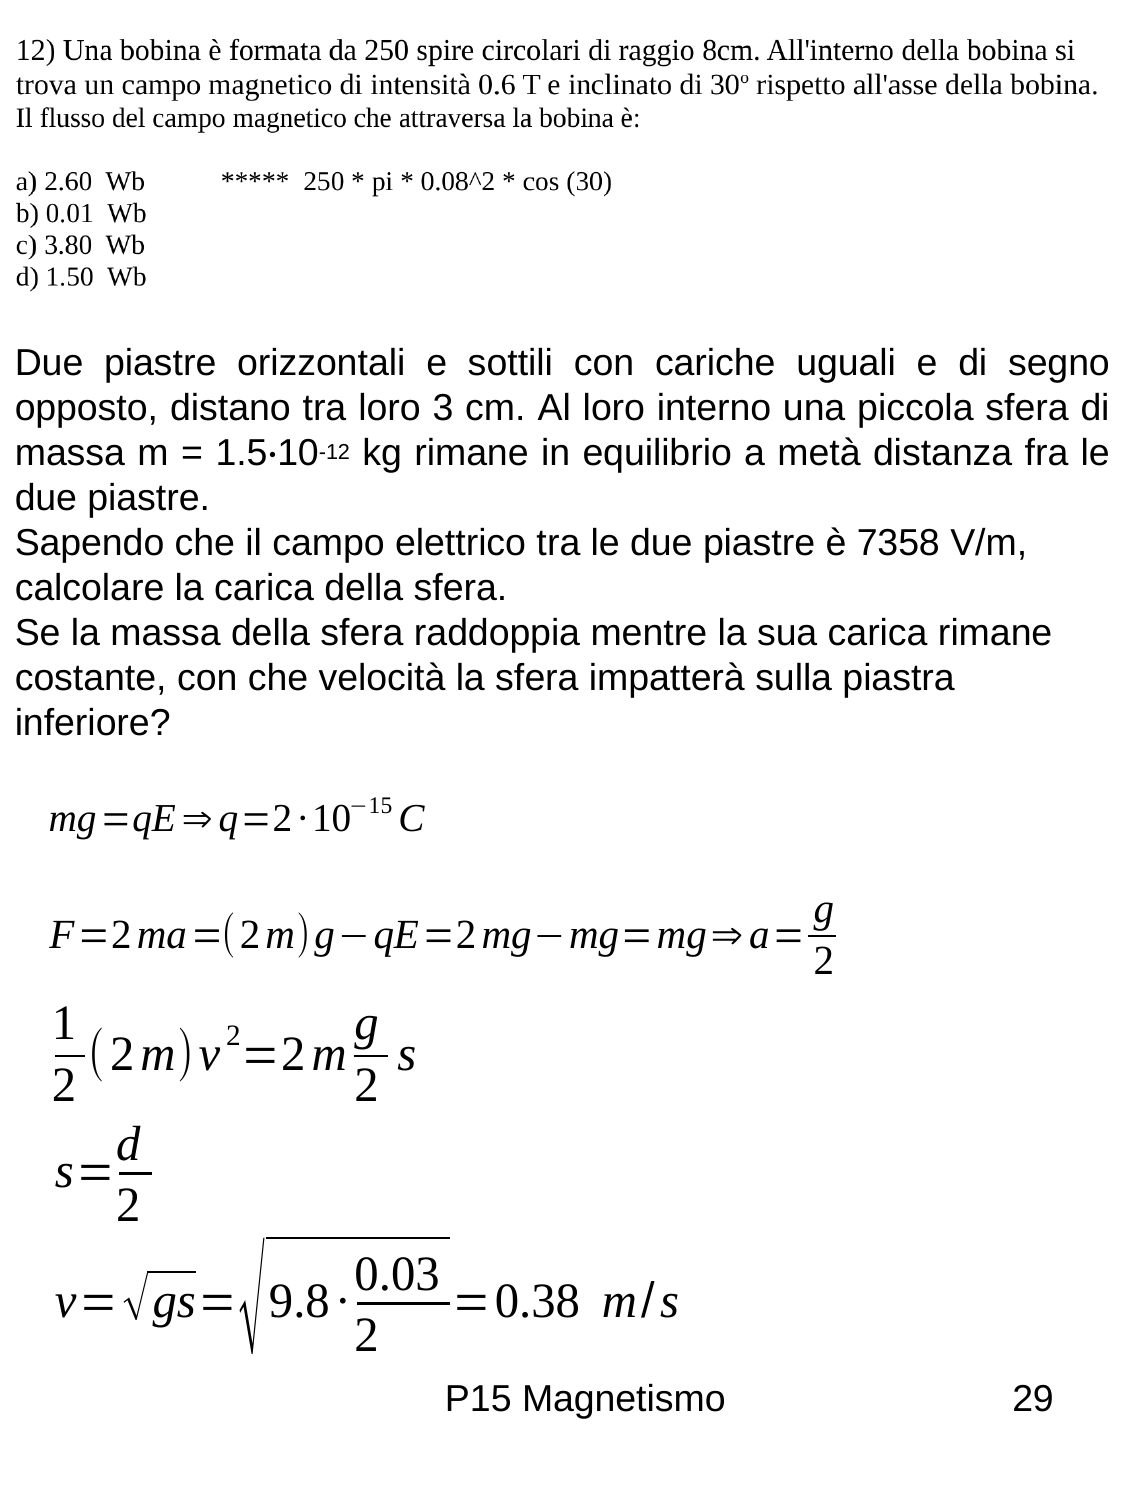

Due piastre orizzontali e sottili con cariche uguali e di segno opposto, distano tra loro 3 cm. Al loro interno una piccola sfera di massa m = 1.5·10-12 kg rimane in equilibrio a metà distanza fra le due piastre.
Sapendo che il campo elettrico tra le due piastre è 7358 V/m, calcolare la carica della sfera.
Se la massa della sfera raddoppia mentre la sua carica rimane costante, con che velocità la sfera impatterà sulla piastra inferiore?
P15 Magnetismo
29